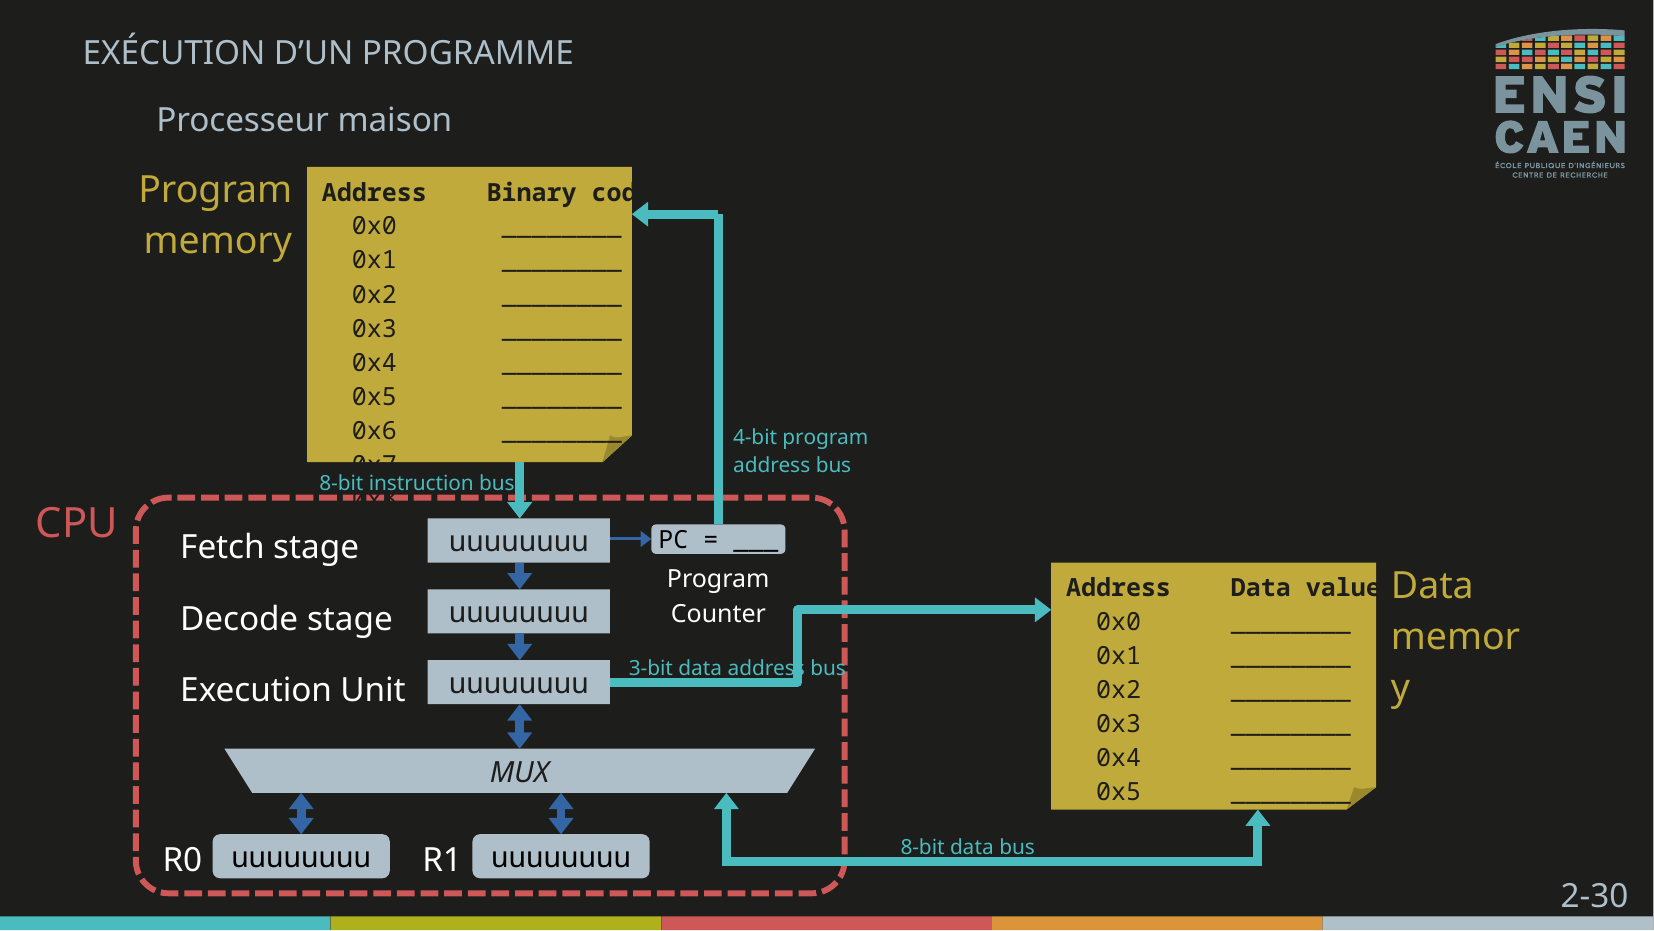

# EXÉCUTION D’UN PROGRAMME Processeur maison
Program
memory
Address Binary code
 0x0 ________
 0x1 ________
 0x2 ________
 0x3 ________
 0x4 ________
 0x5 ________
 0x6 ________
 0x7 ________
 0x8 ________
 ...
4-bit program address bus
8-bit instruction bus
CPU
Fetch stage
uuuuuuuu
PC = ___
Data
memory
Program
Counter
Address Data value
 0x0 ________
 0x1 ________
 0x2 ________
 0x3 ________
 0x4 ________
 0x5 ________
 0x6 ________
 0x7 ________
Decode stage
uuuuuuuu
3-bit data address bus
Execution Unit
uuuuuuuu
MUX
8-bit data bus
R0
R1
uuuuuuuu
uuuuuuuu